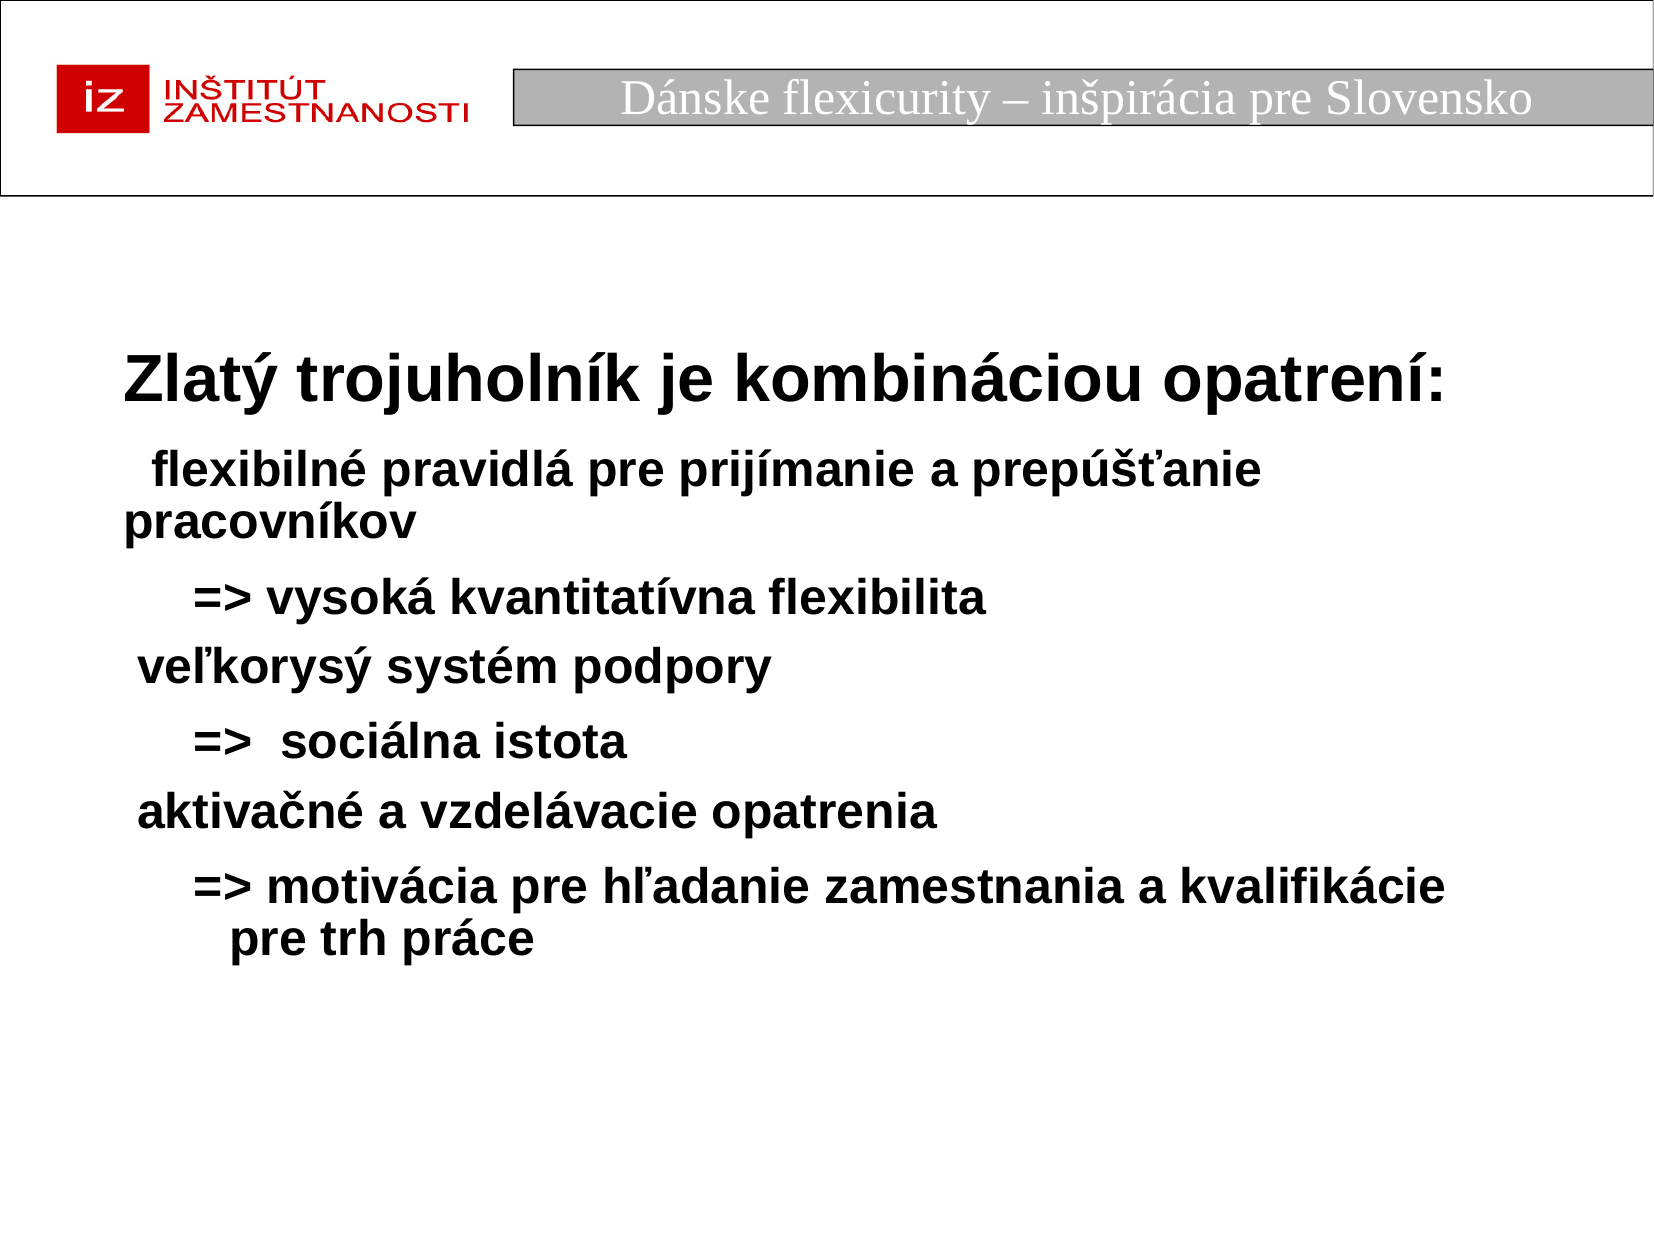

Dánske flexicurity – inšpirácia pre Slovensko
# Zlatý trojuholník je kombináciou opatrení:
 flexibilné pravidlá pre prijímanie a prepúšťanie pracovníkov
=> vysoká kvantitatívna flexibilita
 veľkorysý systém podpory
=> sociálna istota
 aktivačné a vzdelávacie opatrenia
=> motivácia pre hľadanie zamestnania a kvalifikácie pre trh práce